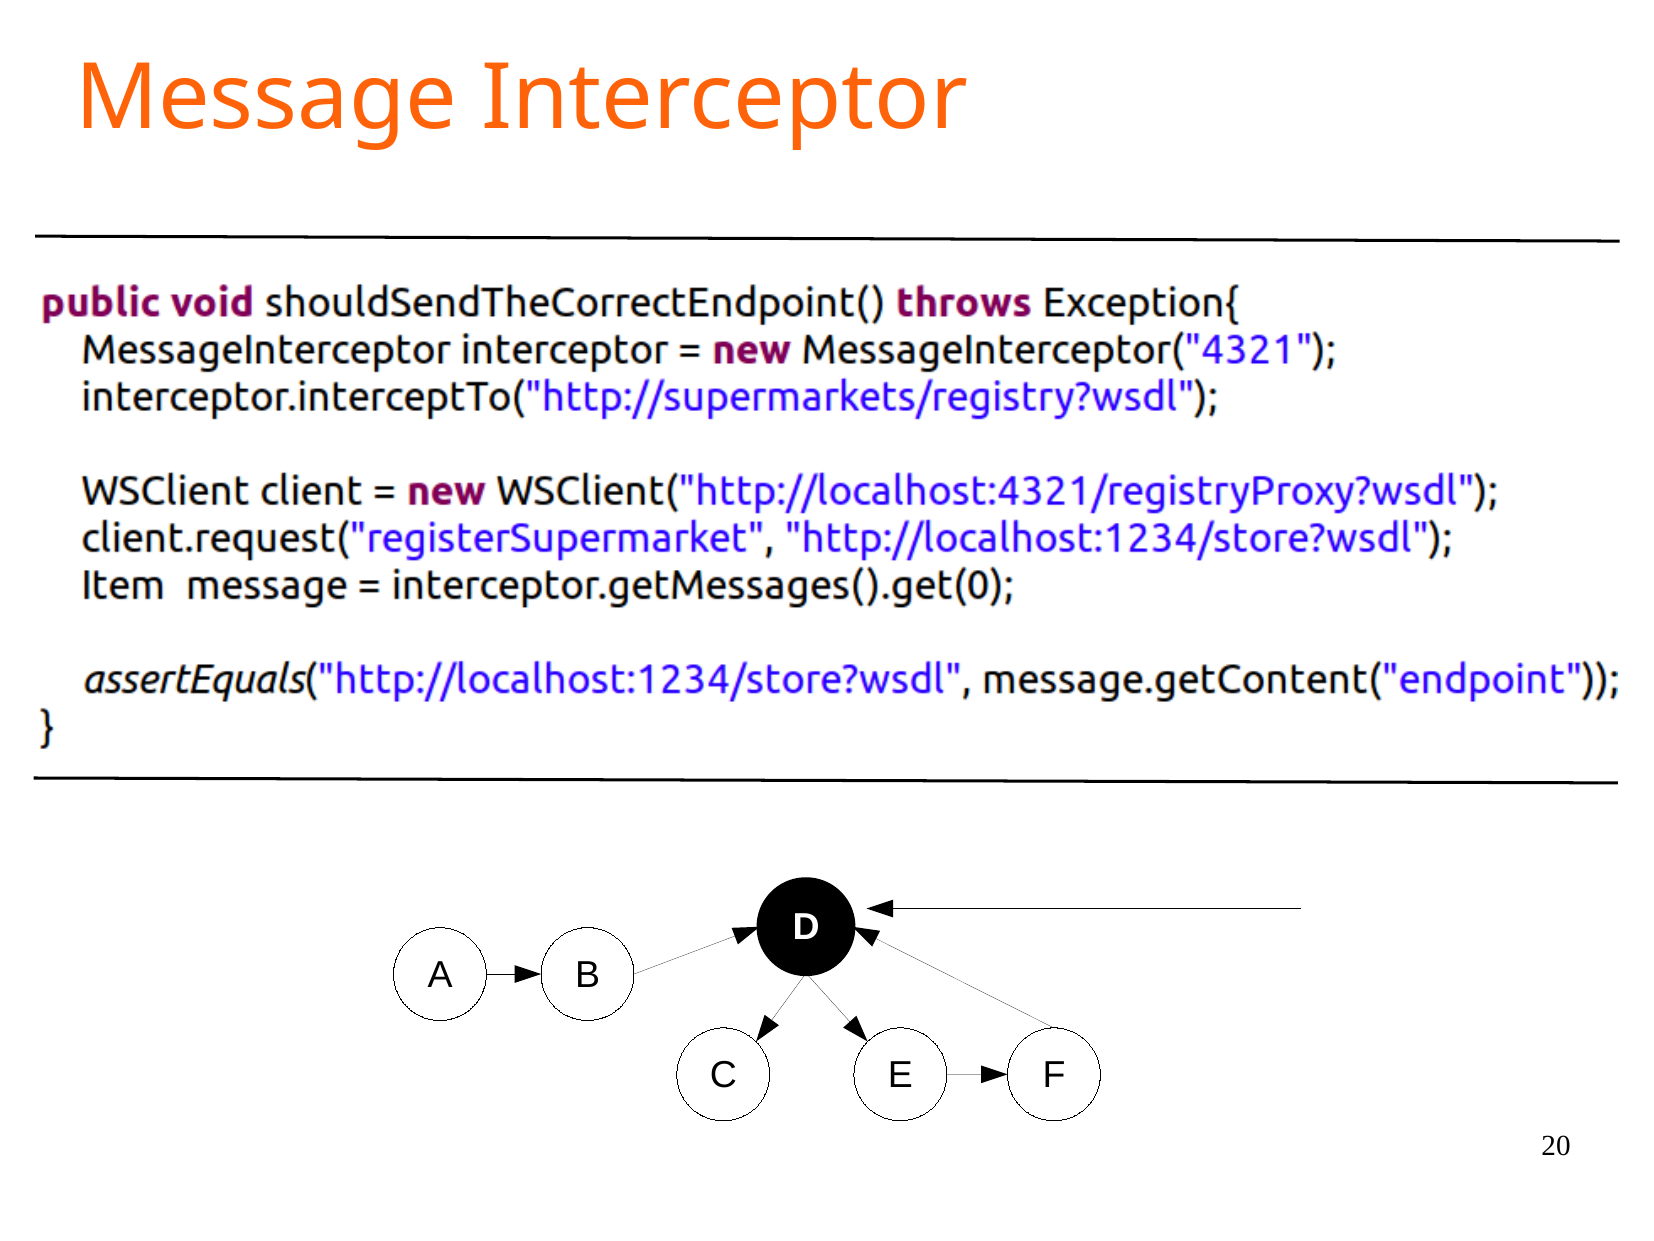

# Message Interceptor
D
B
A
E
C
F
20